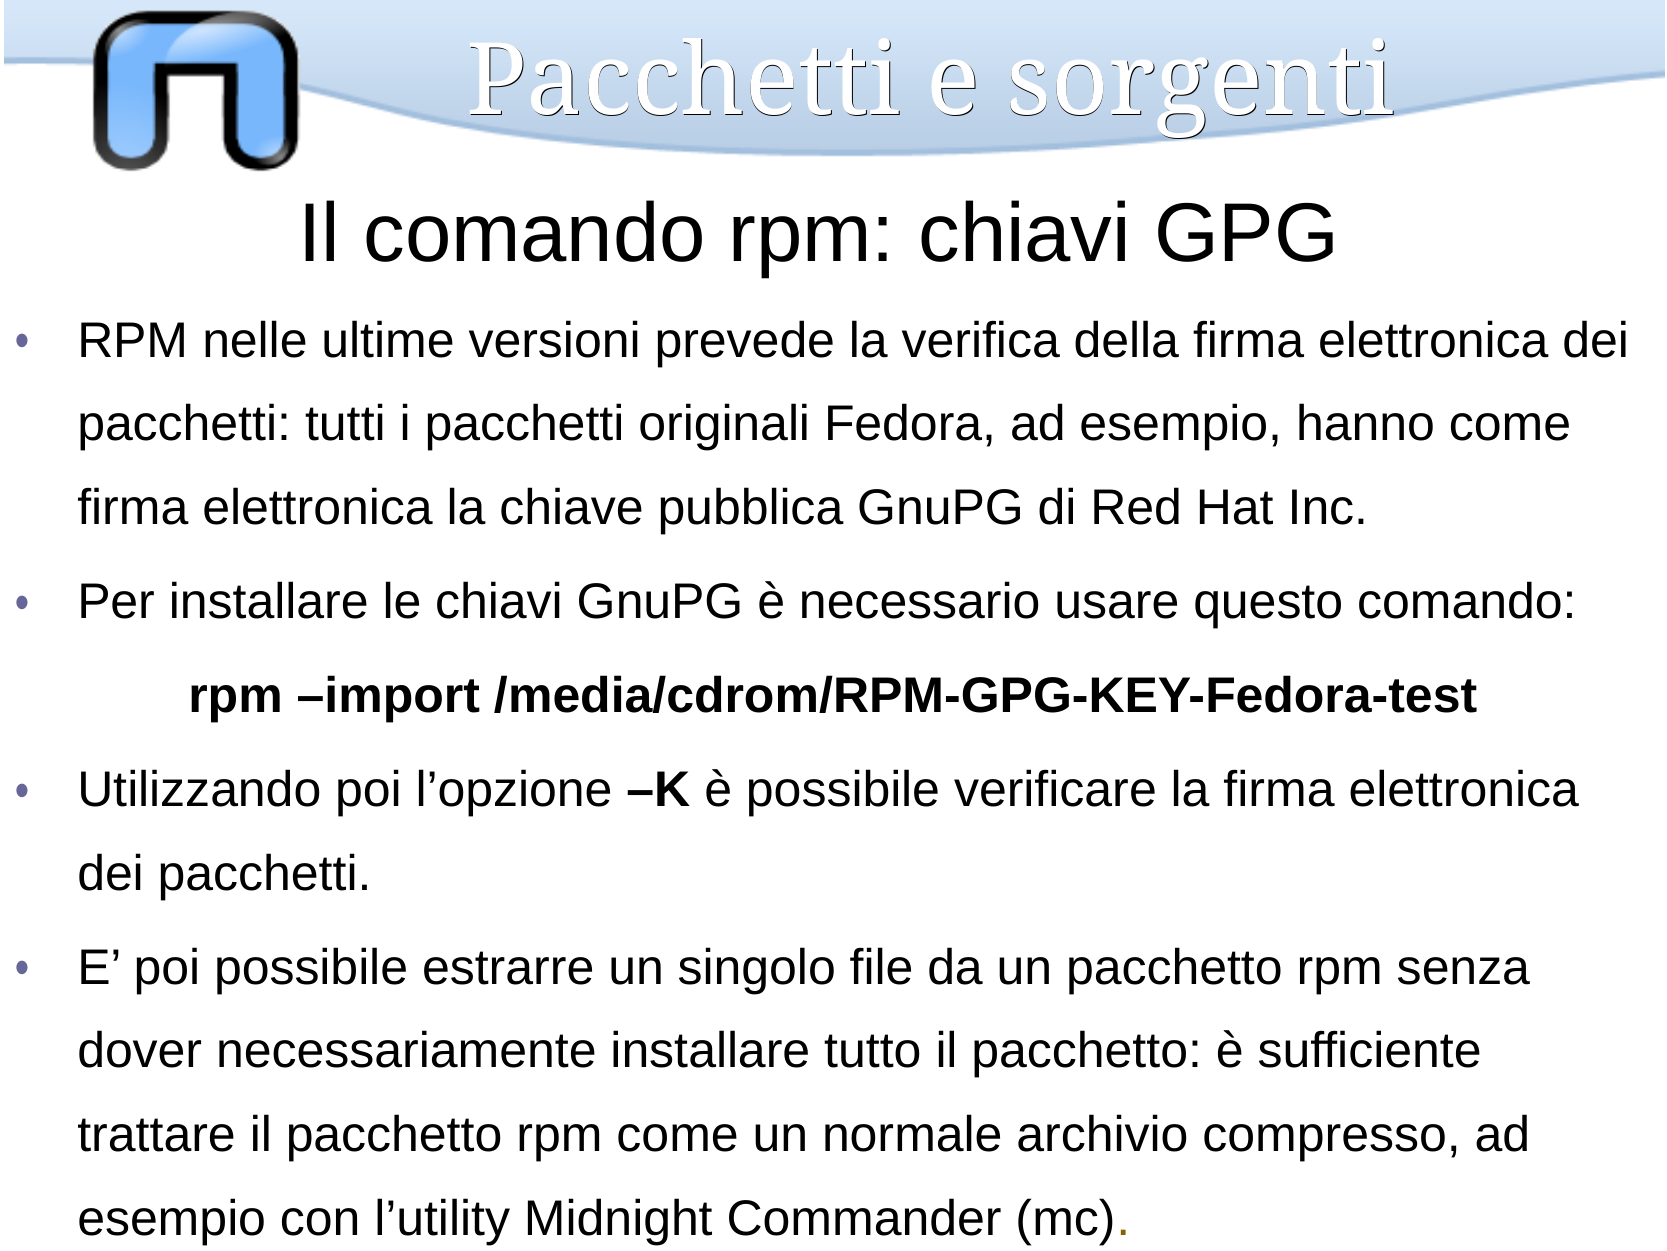

Pacchetti e sorgenti
# Il comando rpm: chiavi GPG
RPM nelle ultime versioni prevede la verifica della firma elettronica dei pacchetti: tutti i pacchetti originali Fedora, ad esempio, hanno come firma elettronica la chiave pubblica GnuPG di Red Hat Inc.
Per installare le chiavi GnuPG è necessario usare questo comando:
rpm –import /media/cdrom/RPM-GPG-KEY-Fedora-test
Utilizzando poi l’opzione –K è possibile verificare la firma elettronica dei pacchetti.
E’ poi possibile estrarre un singolo file da un pacchetto rpm senza dover necessariamente installare tutto il pacchetto: è sufficiente trattare il pacchetto rpm come un normale archivio compresso, ad esempio con l’utility Midnight Commander (mc).